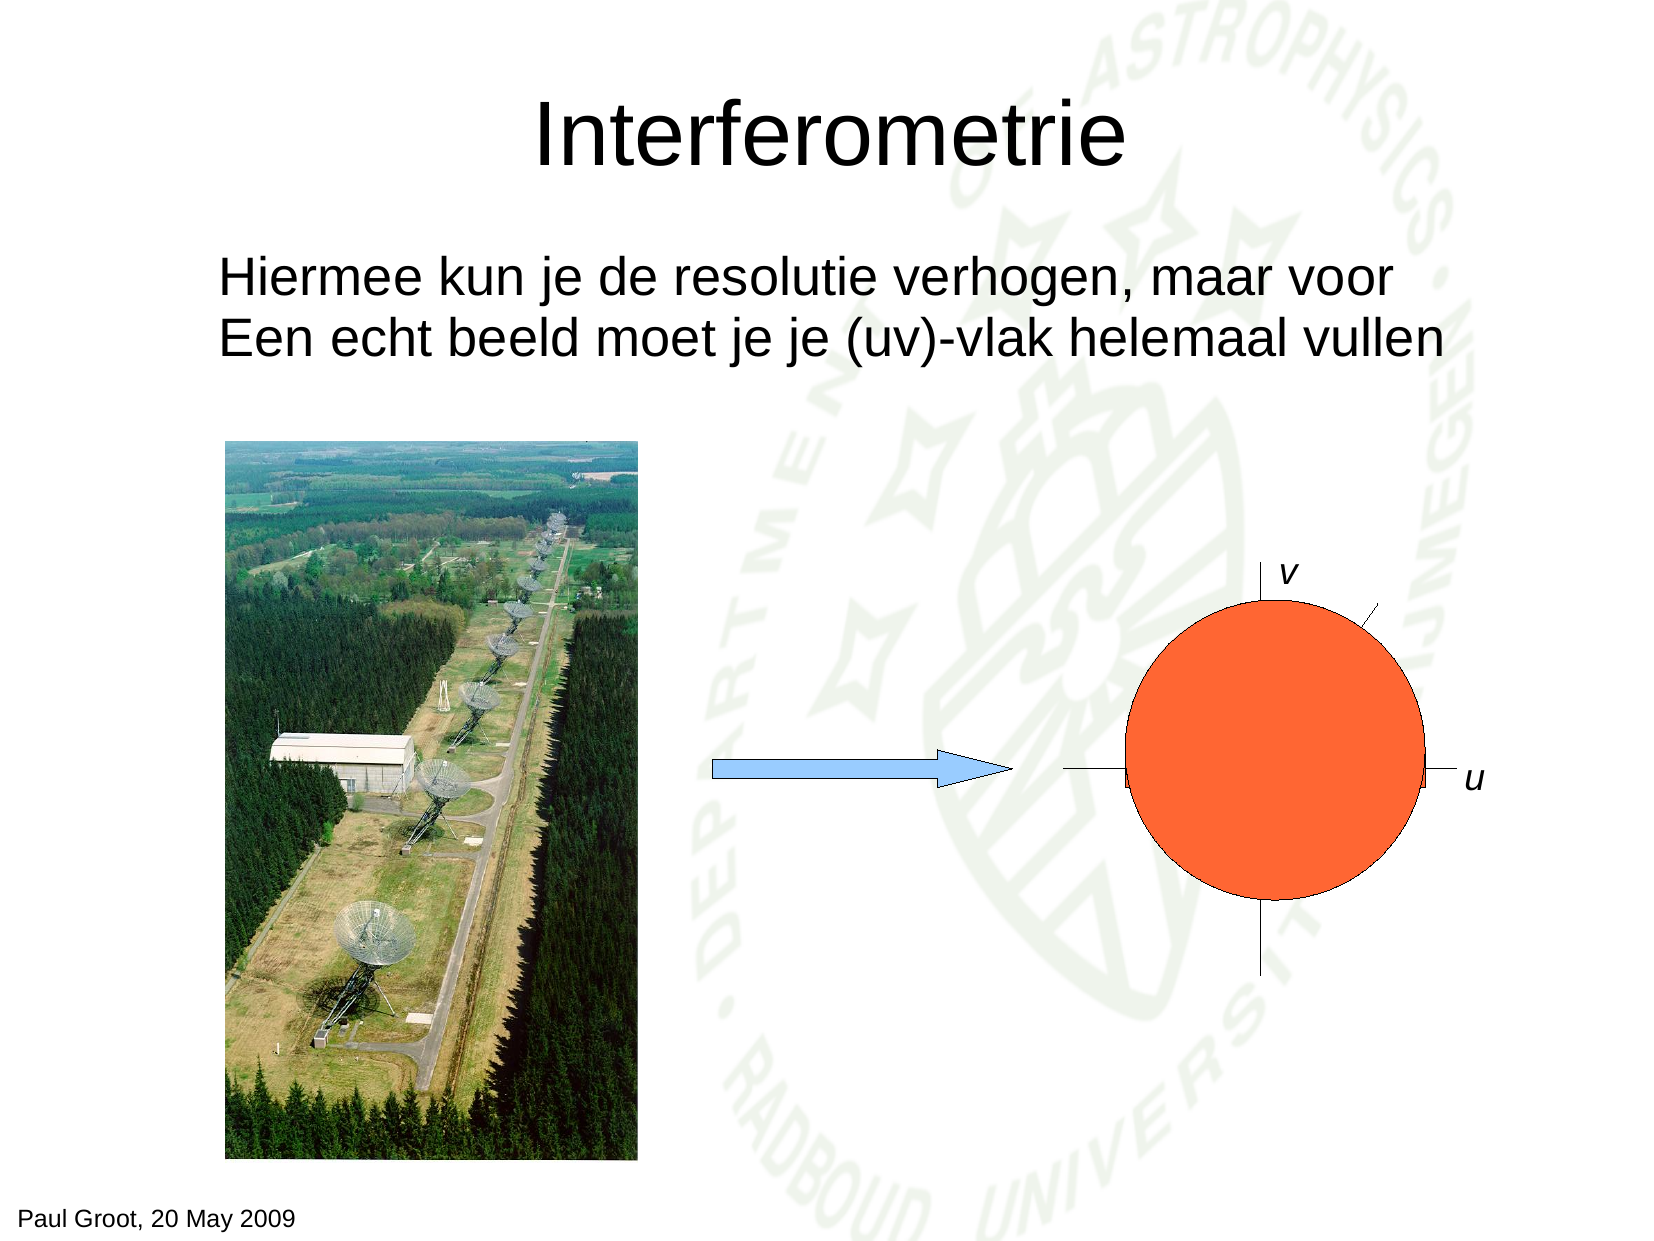

# Interferometrie
Hiermee kun je de resolutie verhogen, maar voor
Een echt beeld moet je je (uv)-vlak helemaal vullen
v
fase
u
Paul Groot, 20 May 2009